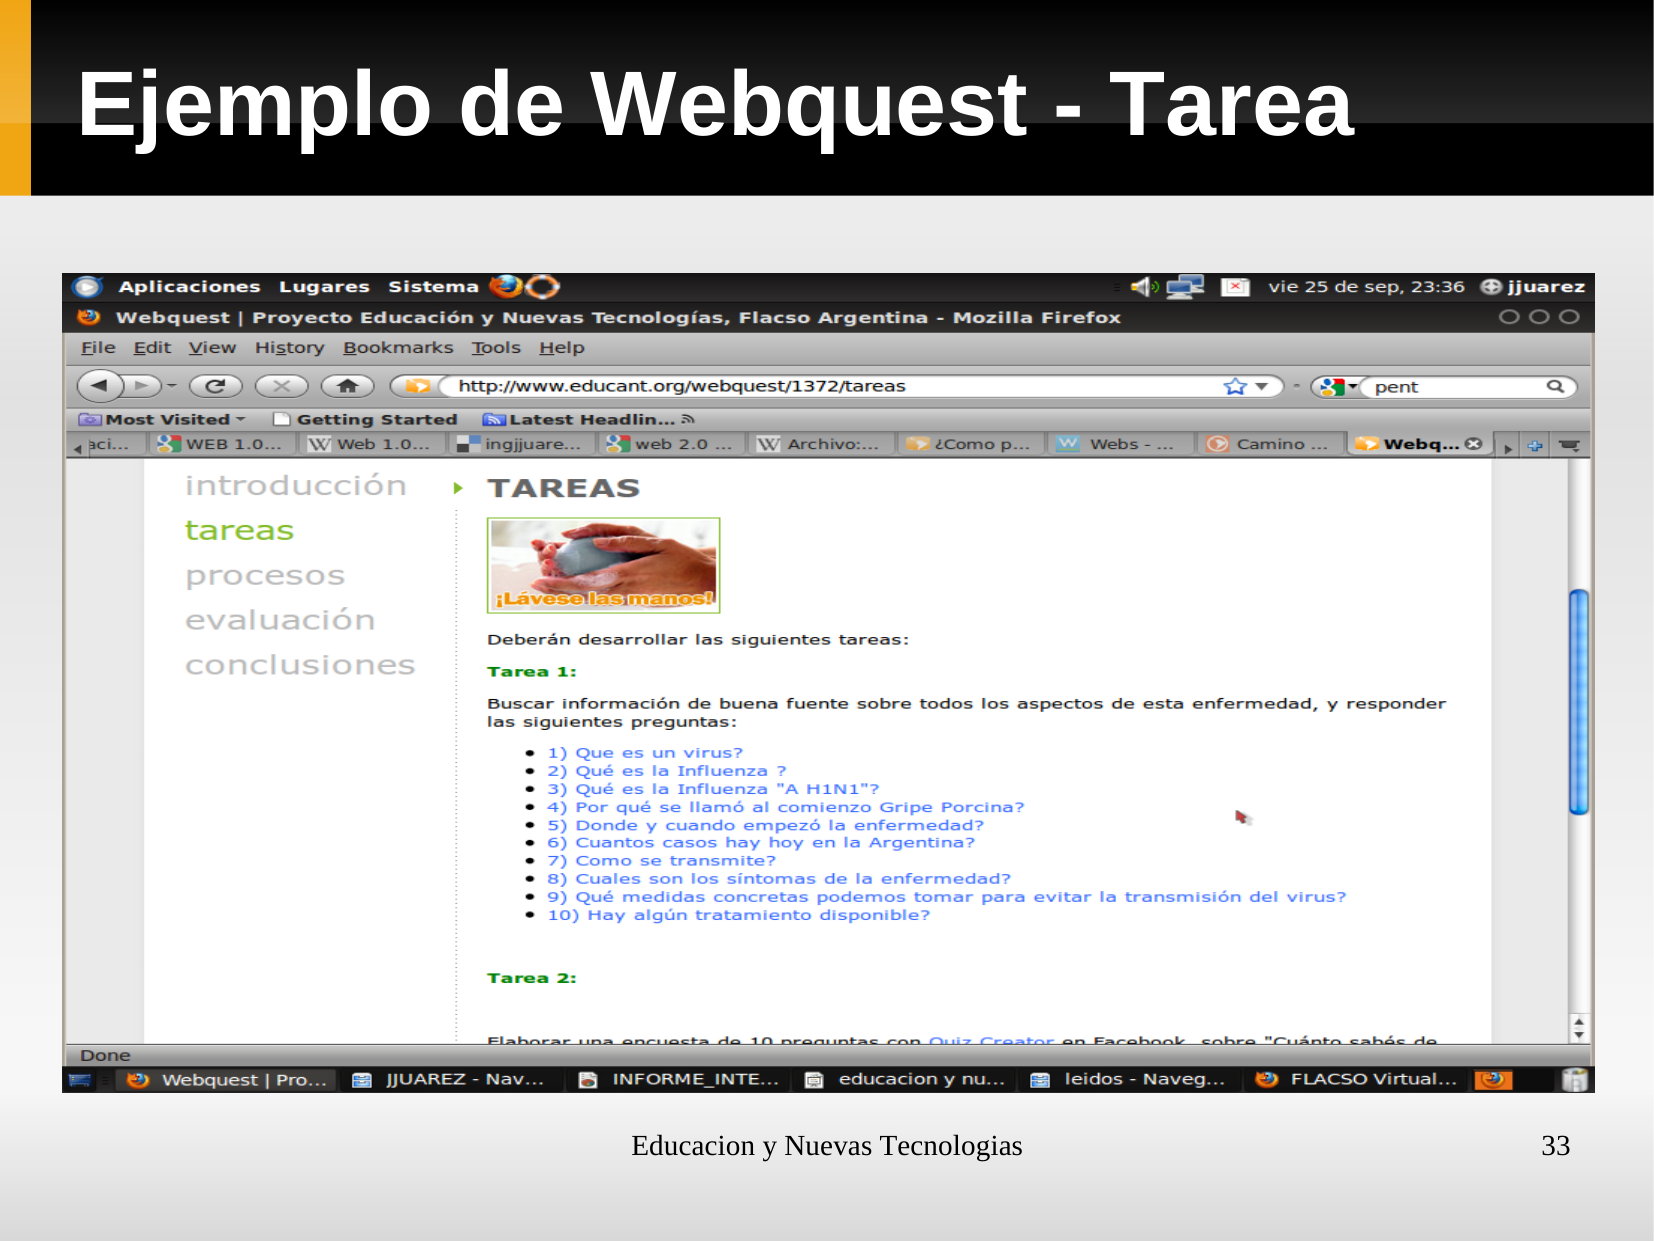

# Ejemplo de Webquest - Tarea
Educacion y Nuevas Tecnologias
33